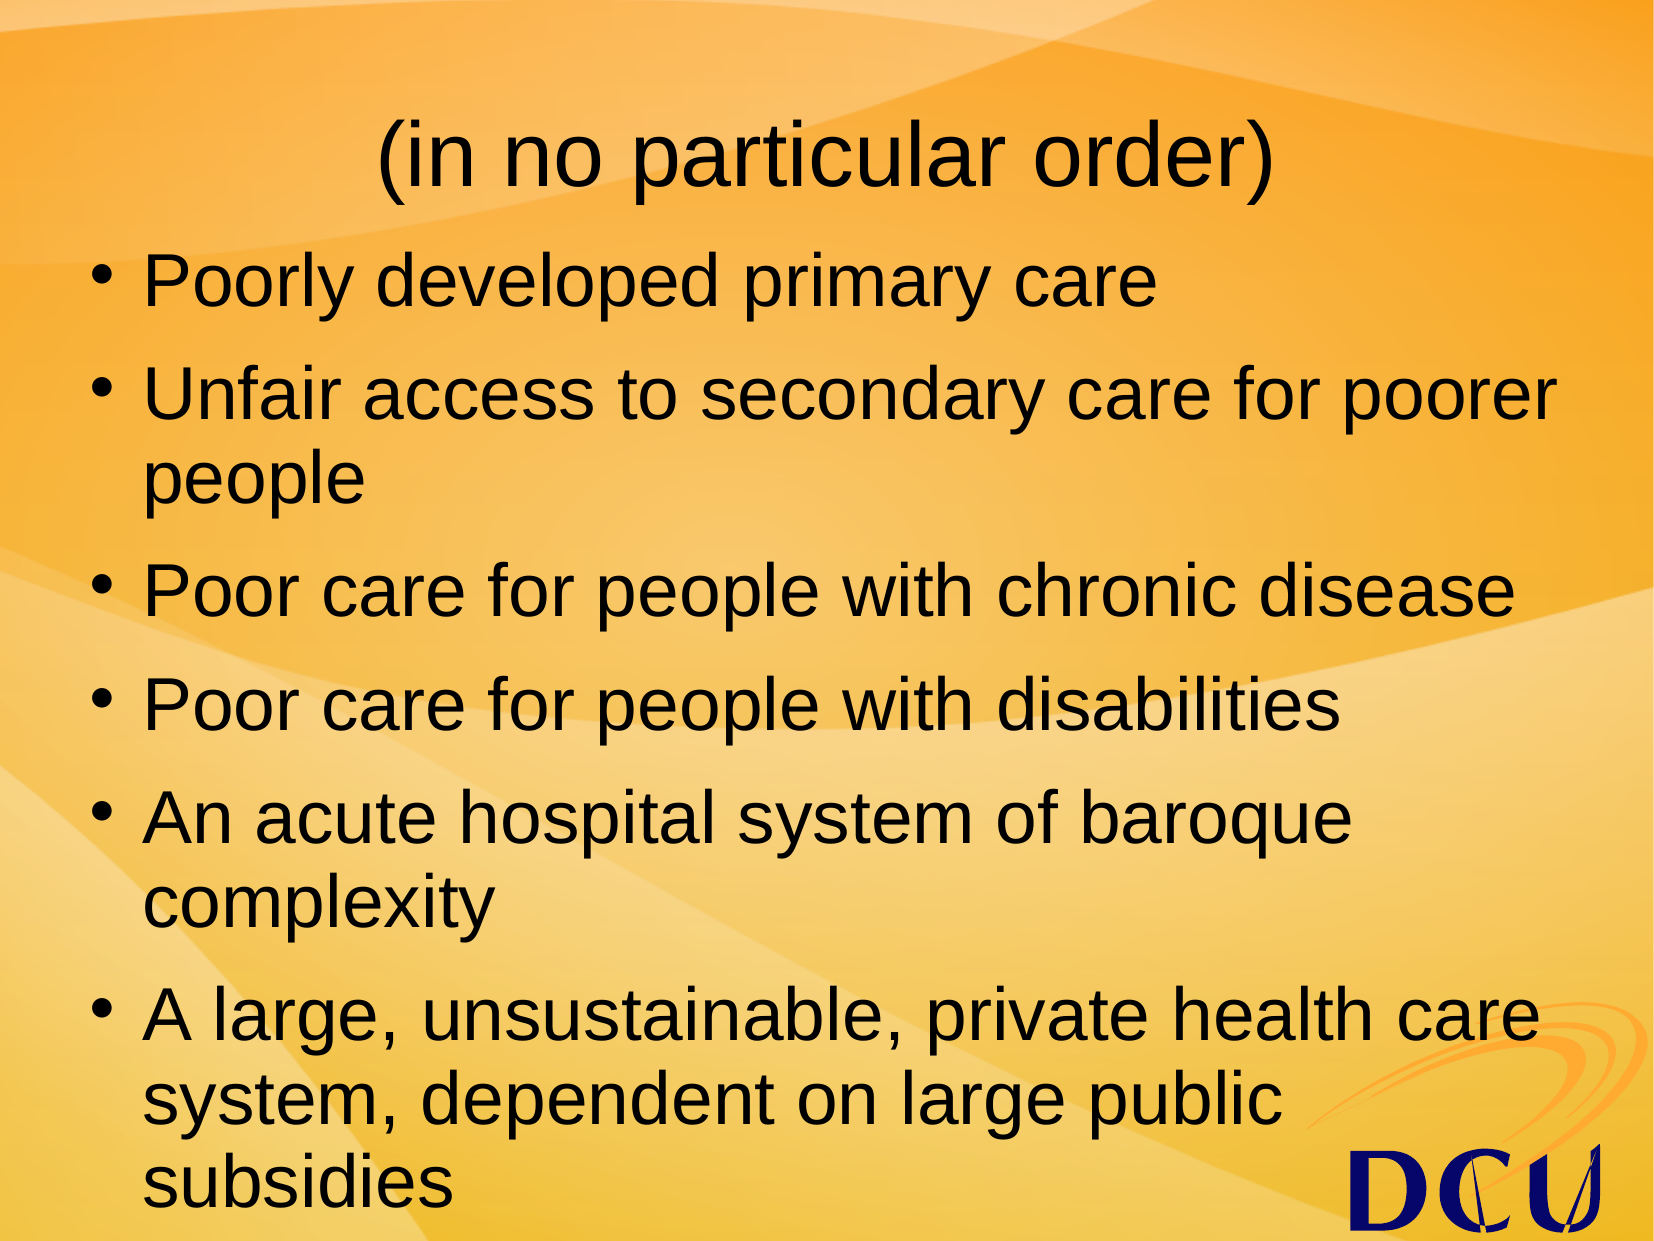

# (in no particular order)
Poorly developed primary care
Unfair access to secondary care for poorer people
Poor care for people with chronic disease
Poor care for people with disabilities
An acute hospital system of baroque complexity
A large, unsustainable, private health care system, dependent on large public subsidies